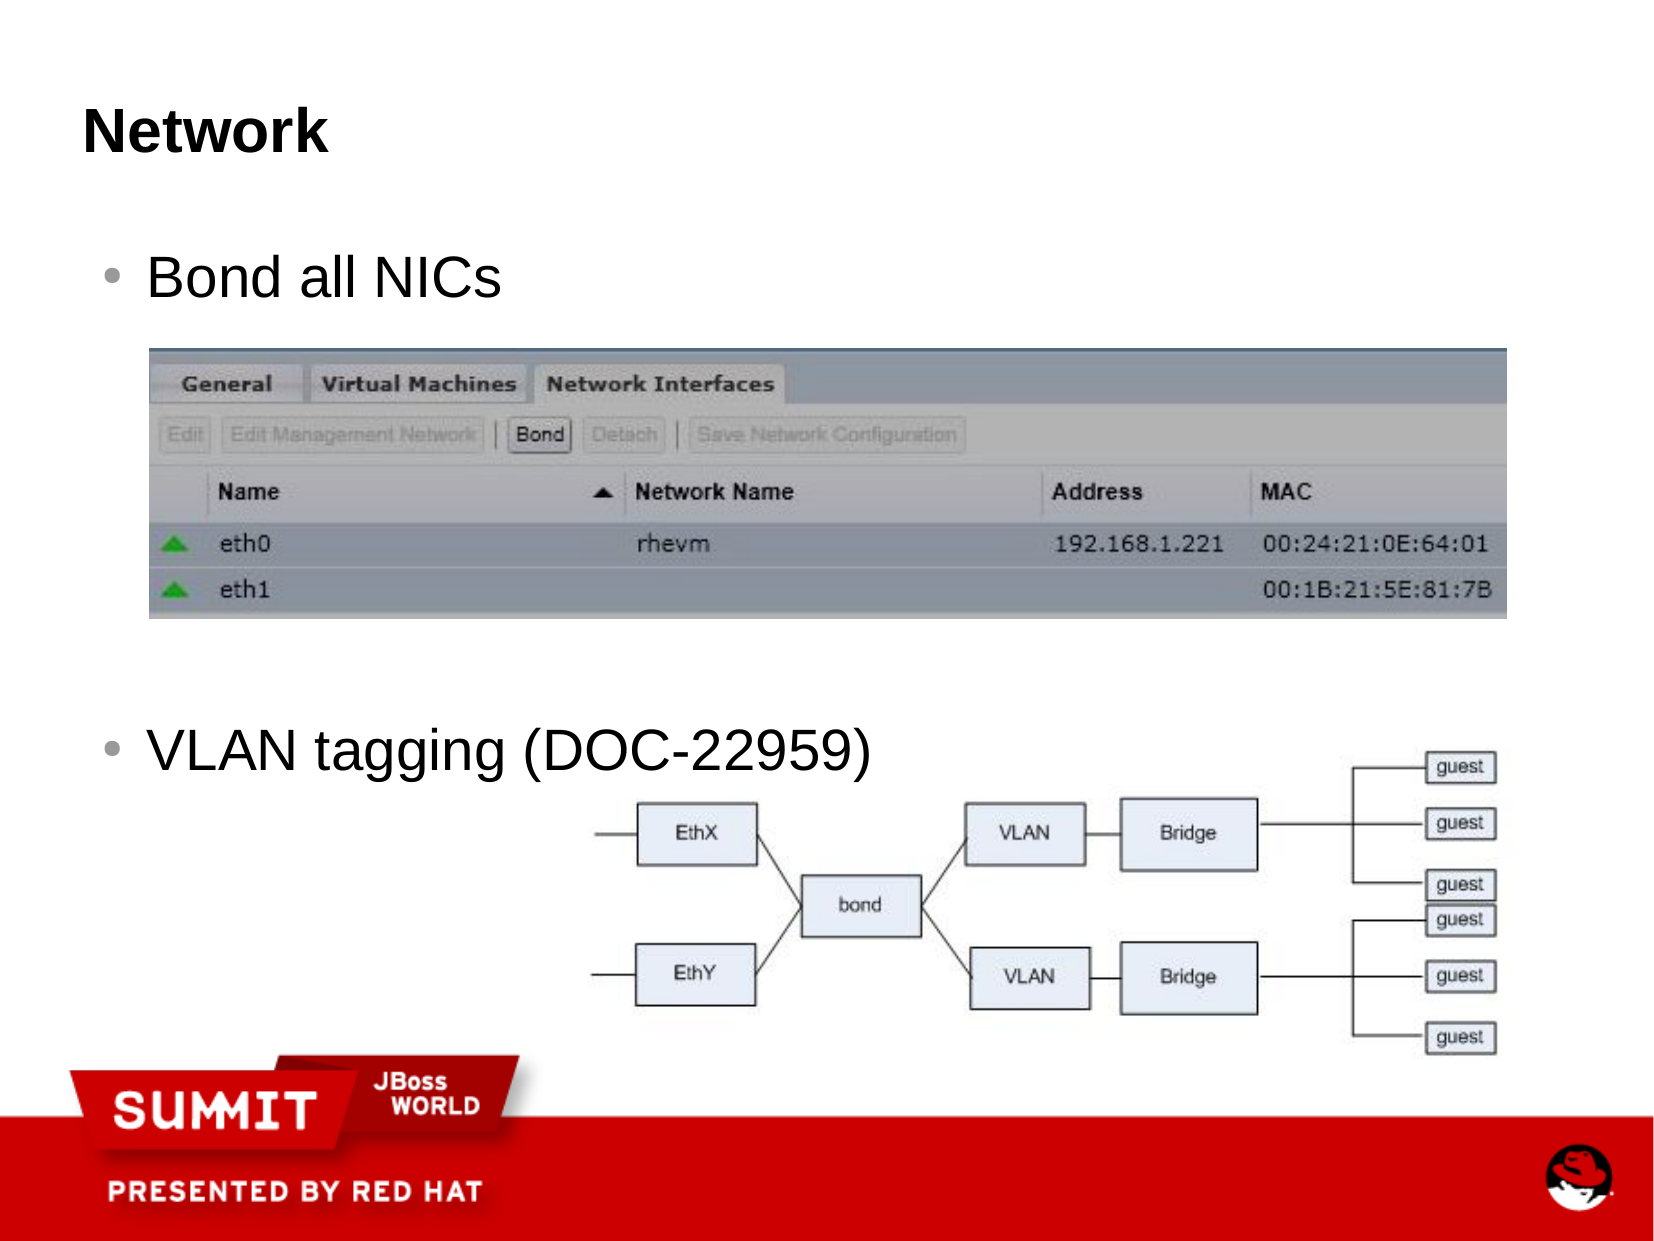

# Network
Bond all NICs
VLAN tagging (DOC-22959)